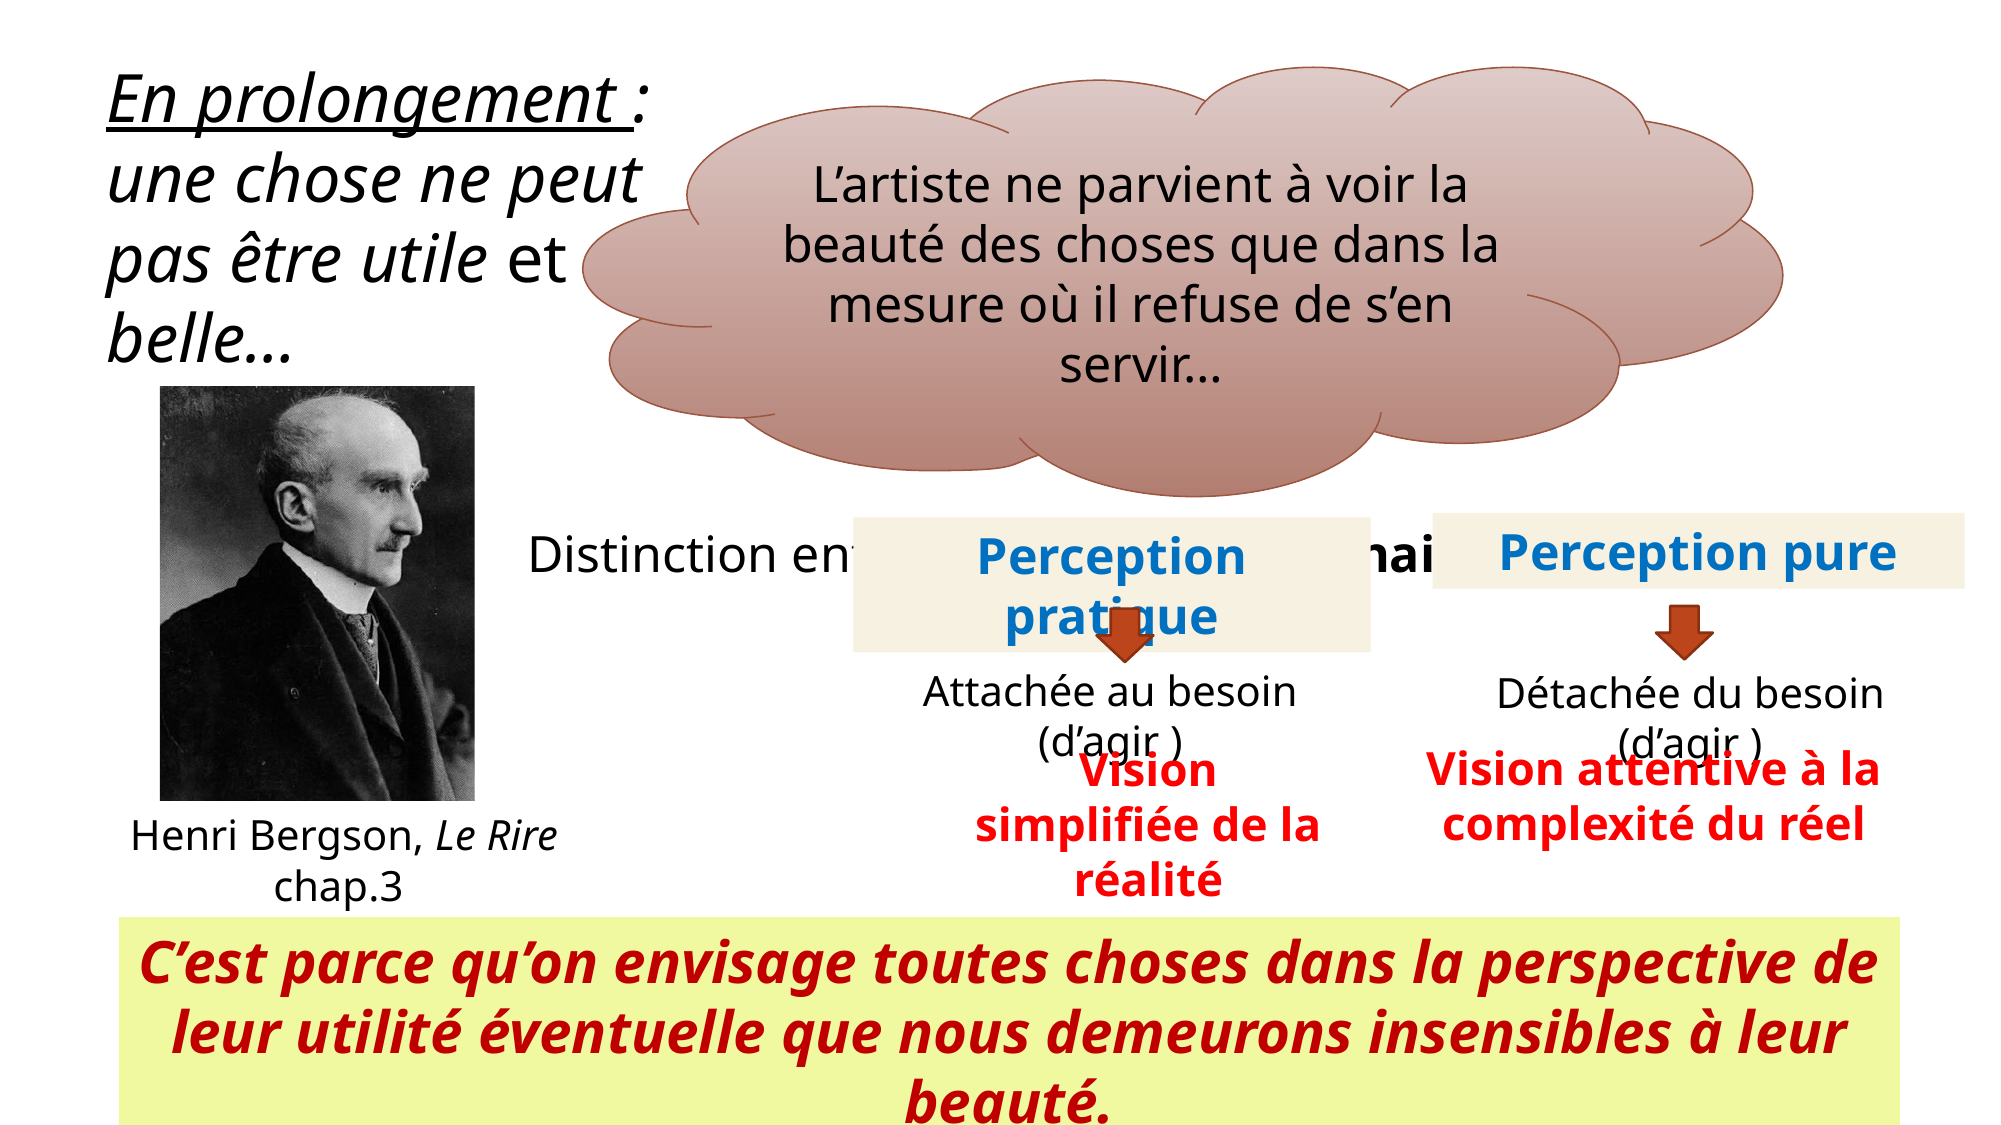

En prolongement : une chose ne peut pas être utile et belle…
L’artiste ne parvient à voir la beauté des choses que dans la mesure où il refuse de s’en servir…
Perception pure
Distinction entre « perception ordinaire » et « perception artistique »
Perception pratique
Attachée au besoin (d’agir )
Détachée du besoin (d’agir )
Vision attentive à la complexité du réel
Vision simplifiée de la réalité
Henri Bergson, Le Rire
chap.3
C’est parce qu’on envisage toutes choses dans la perspective de leur utilité éventuelle que nous demeurons insensibles à leur beauté.